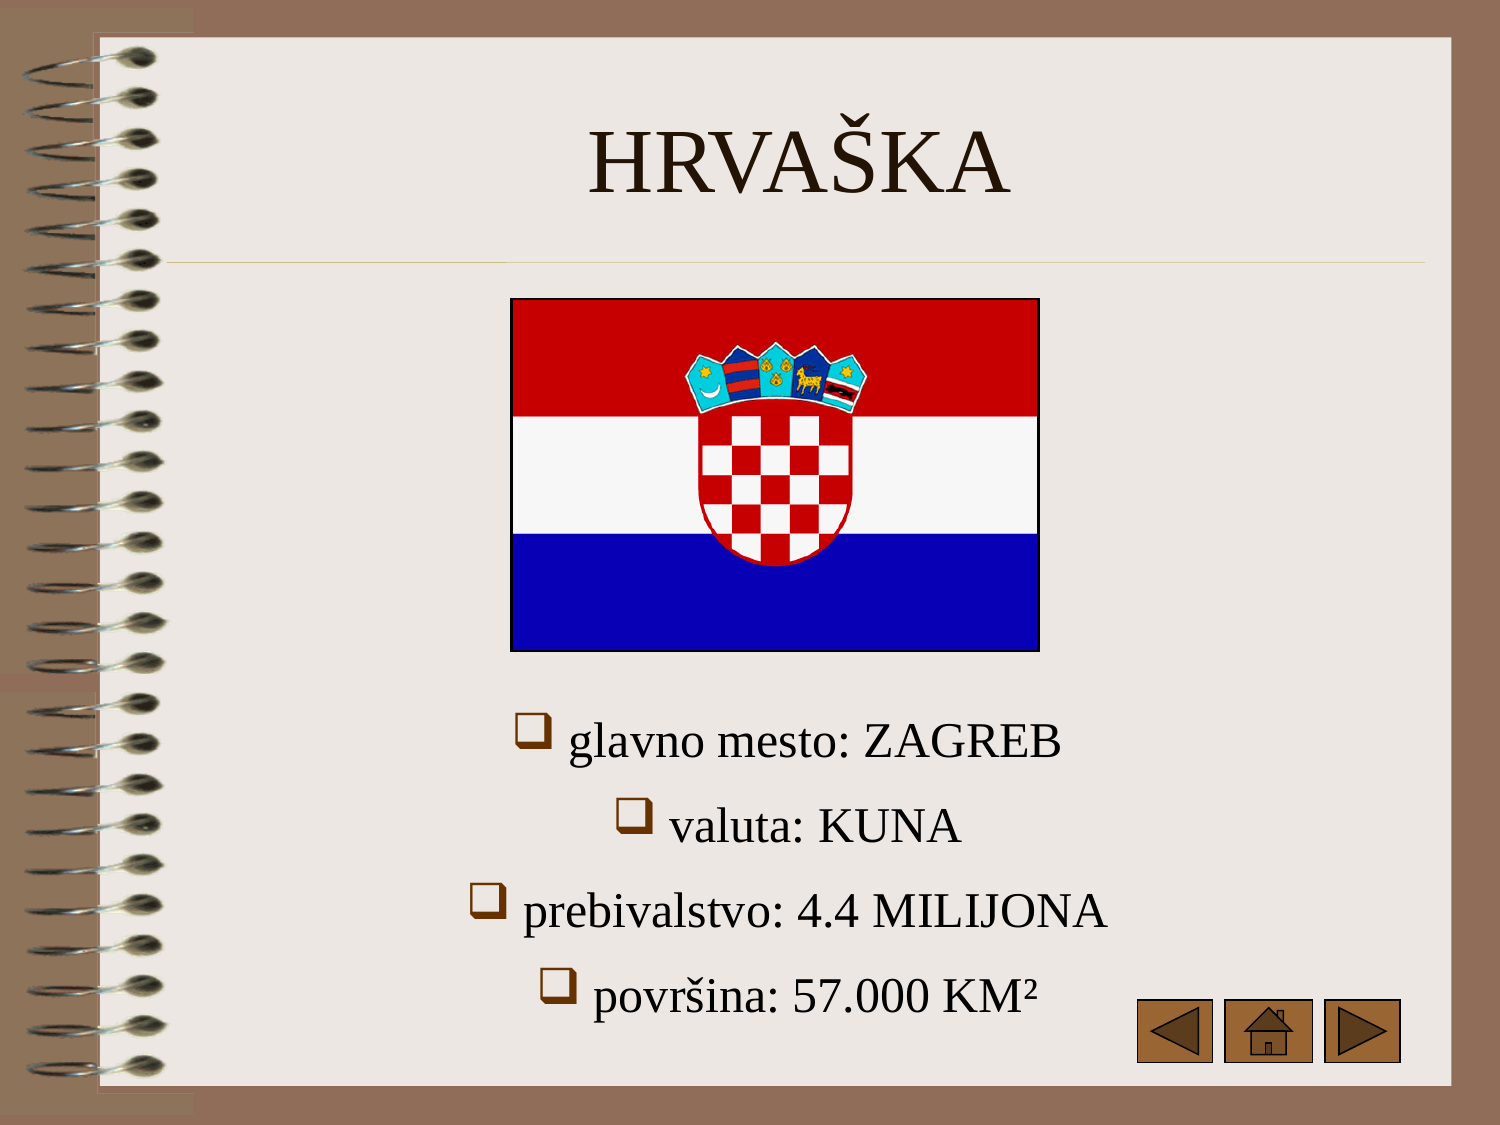

# HRVAŠKA
 glavno mesto: ZAGREB
 valuta: KUNA
 prebivalstvo: 4.4 MILIJONA
 površina: 57.000 KM²